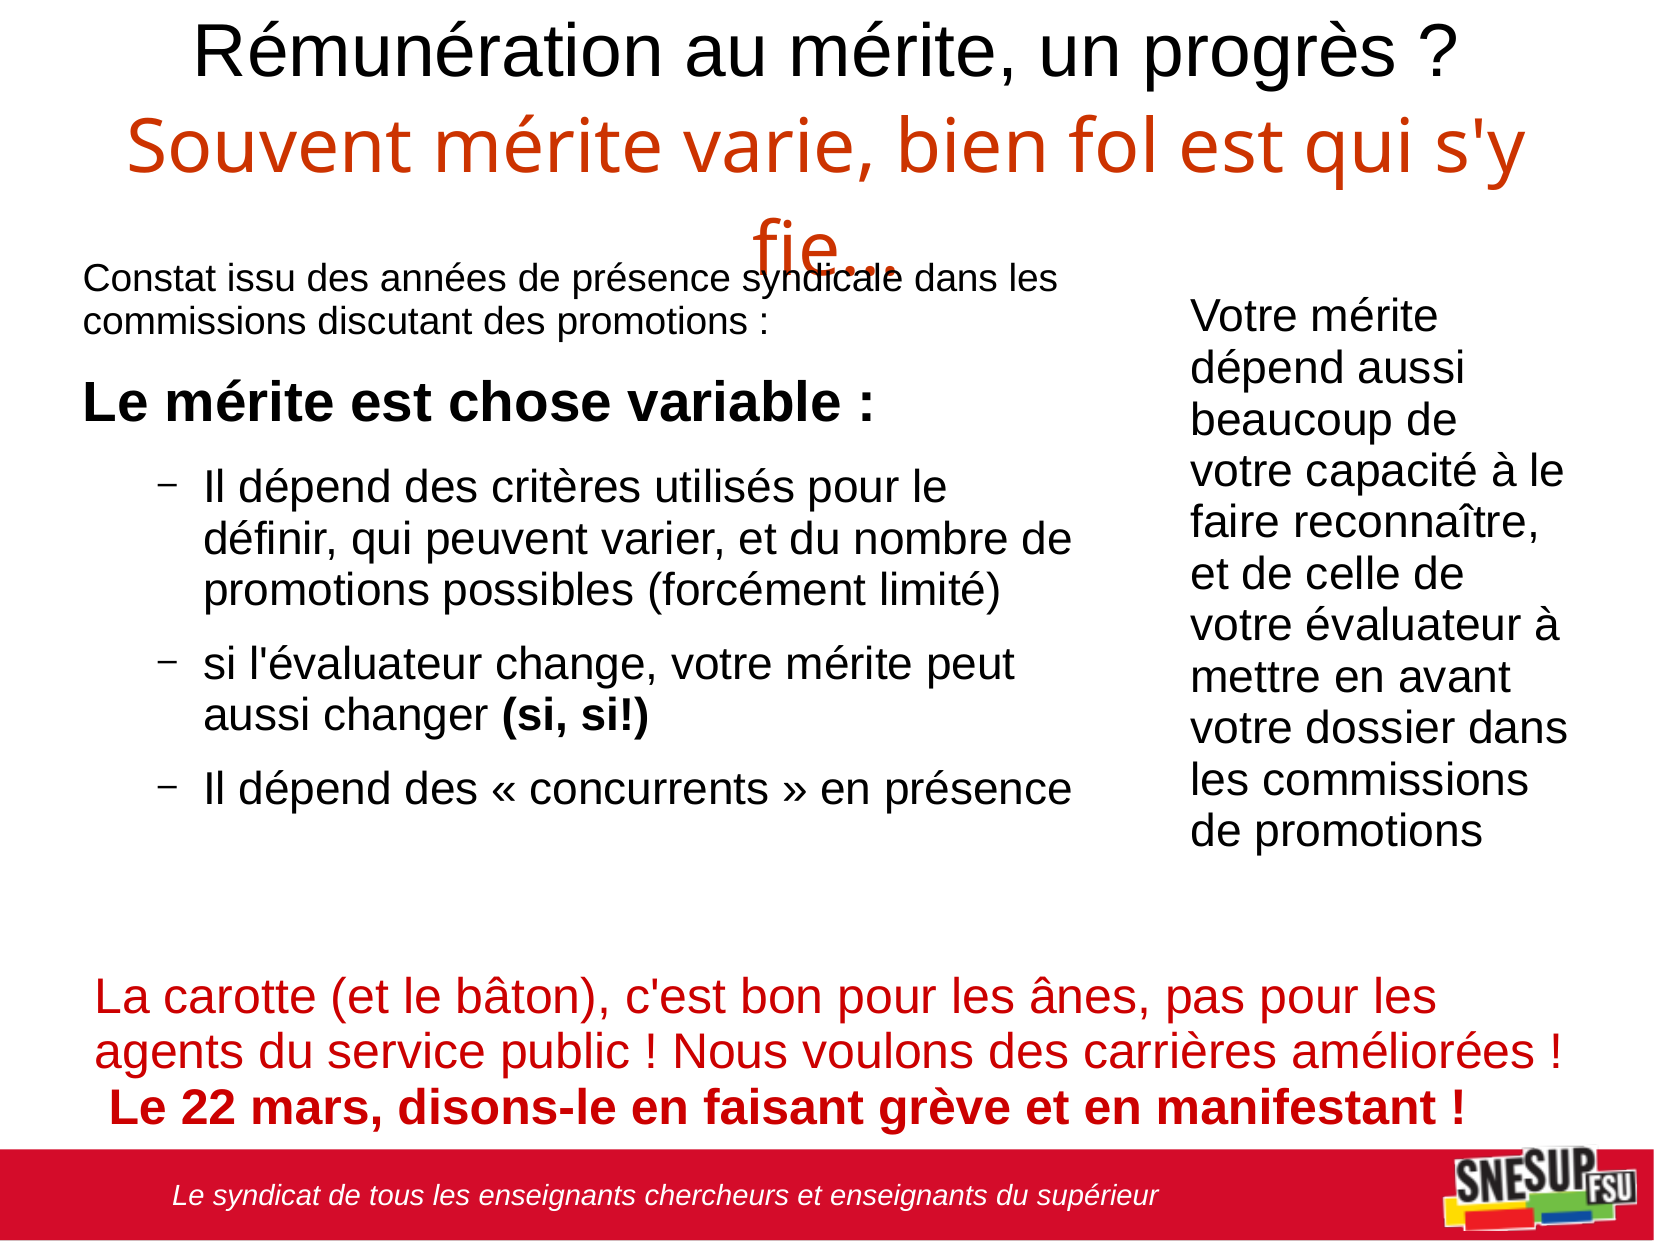

# Rémunération au mérite, un progrès ? Souvent mérite varie, bien fol est qui s'y fie...
Constat issu des années de présence syndicale dans les commissions discutant des promotions :
Le mérite est chose variable :
Il dépend des critères utilisés pour le définir, qui peuvent varier, et du nombre de promotions possibles (forcément limité)
si l'évaluateur change, votre mérite peut aussi changer (si, si!)
Il dépend des « concurrents » en présence
Votre mérite dépend aussi beaucoup de votre capacité à le faire reconnaître, et de celle de votre évaluateur à mettre en avant votre dossier dans les commissions de promotions
La carotte (et le bâton), c'est bon pour les ânes, pas pour les agents du service public ! Nous voulons des carrières améliorées !
 Le 22 mars, disons-le en faisant grève et en manifestant !